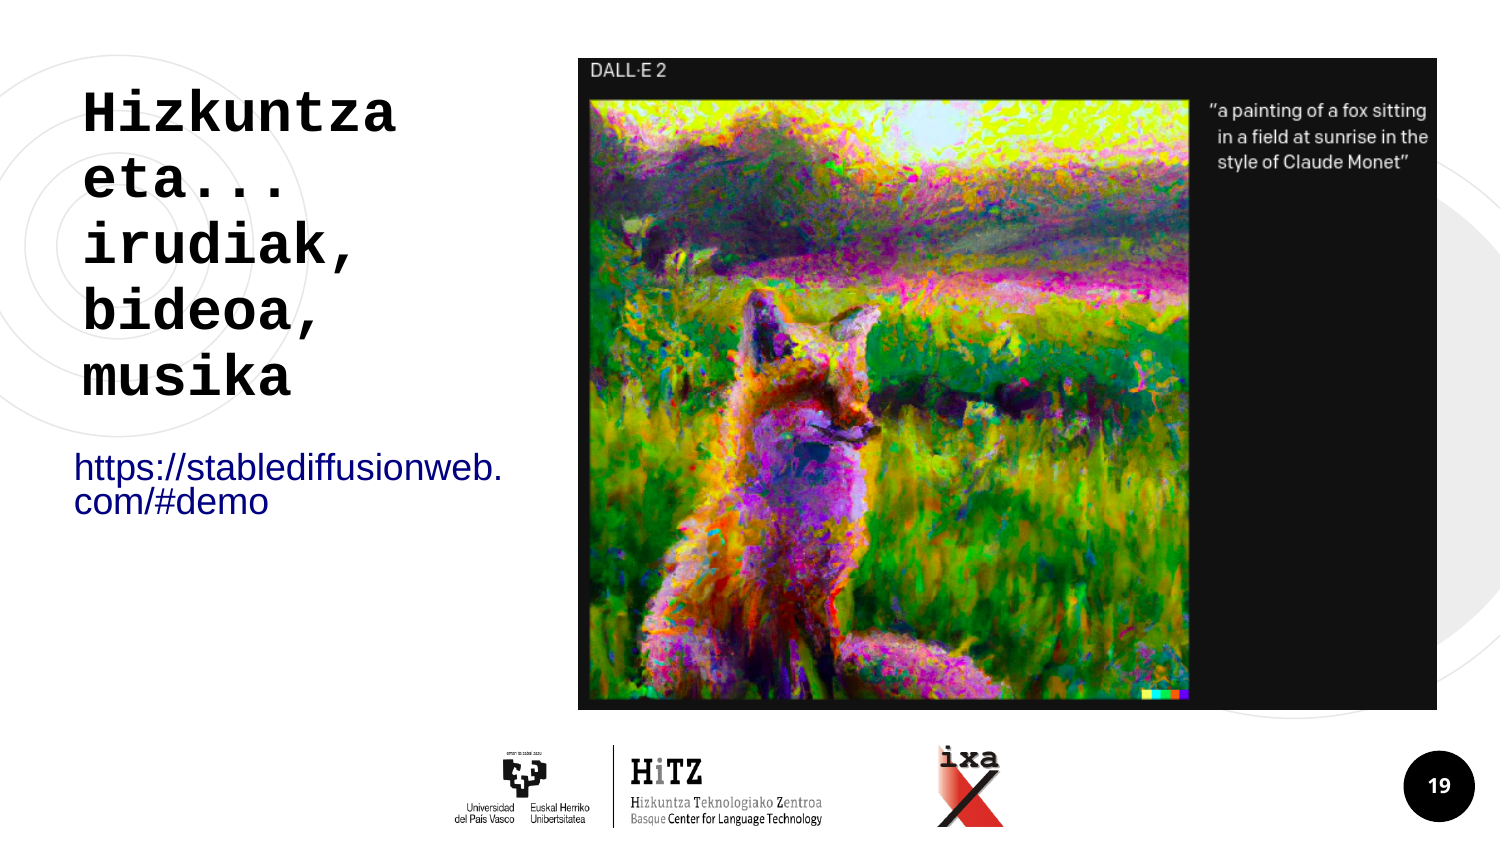

# Hizkuntza eta... irudiak, bideoa, musika
https://stablediffusionweb.com/#demo